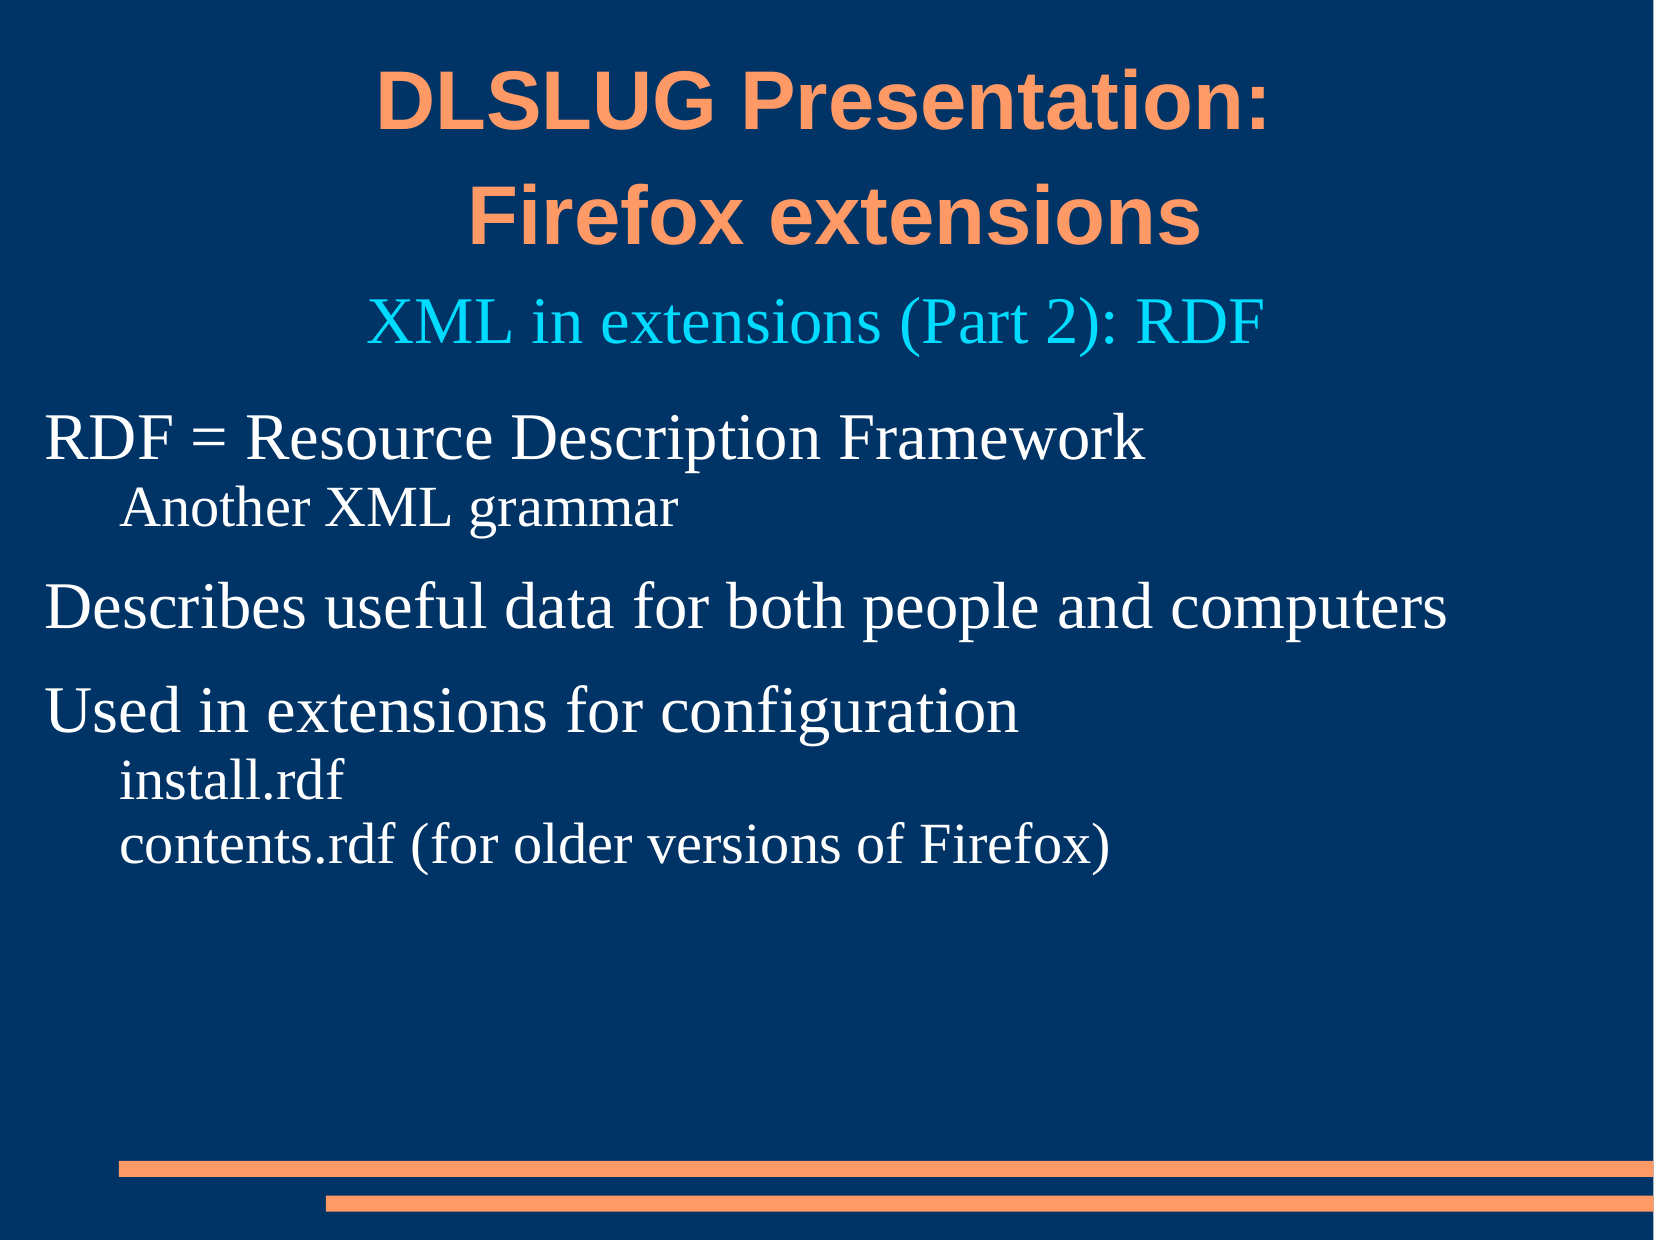

DLSLUG Presentation:
Firefox extensions
XML in extensions (Part 2): RDF
# RDF = Resource Description Framework
Another XML grammar
Describes useful data for both people and computers
Used in extensions for configuration
install.rdf
contents.rdf (for older versions of Firefox)